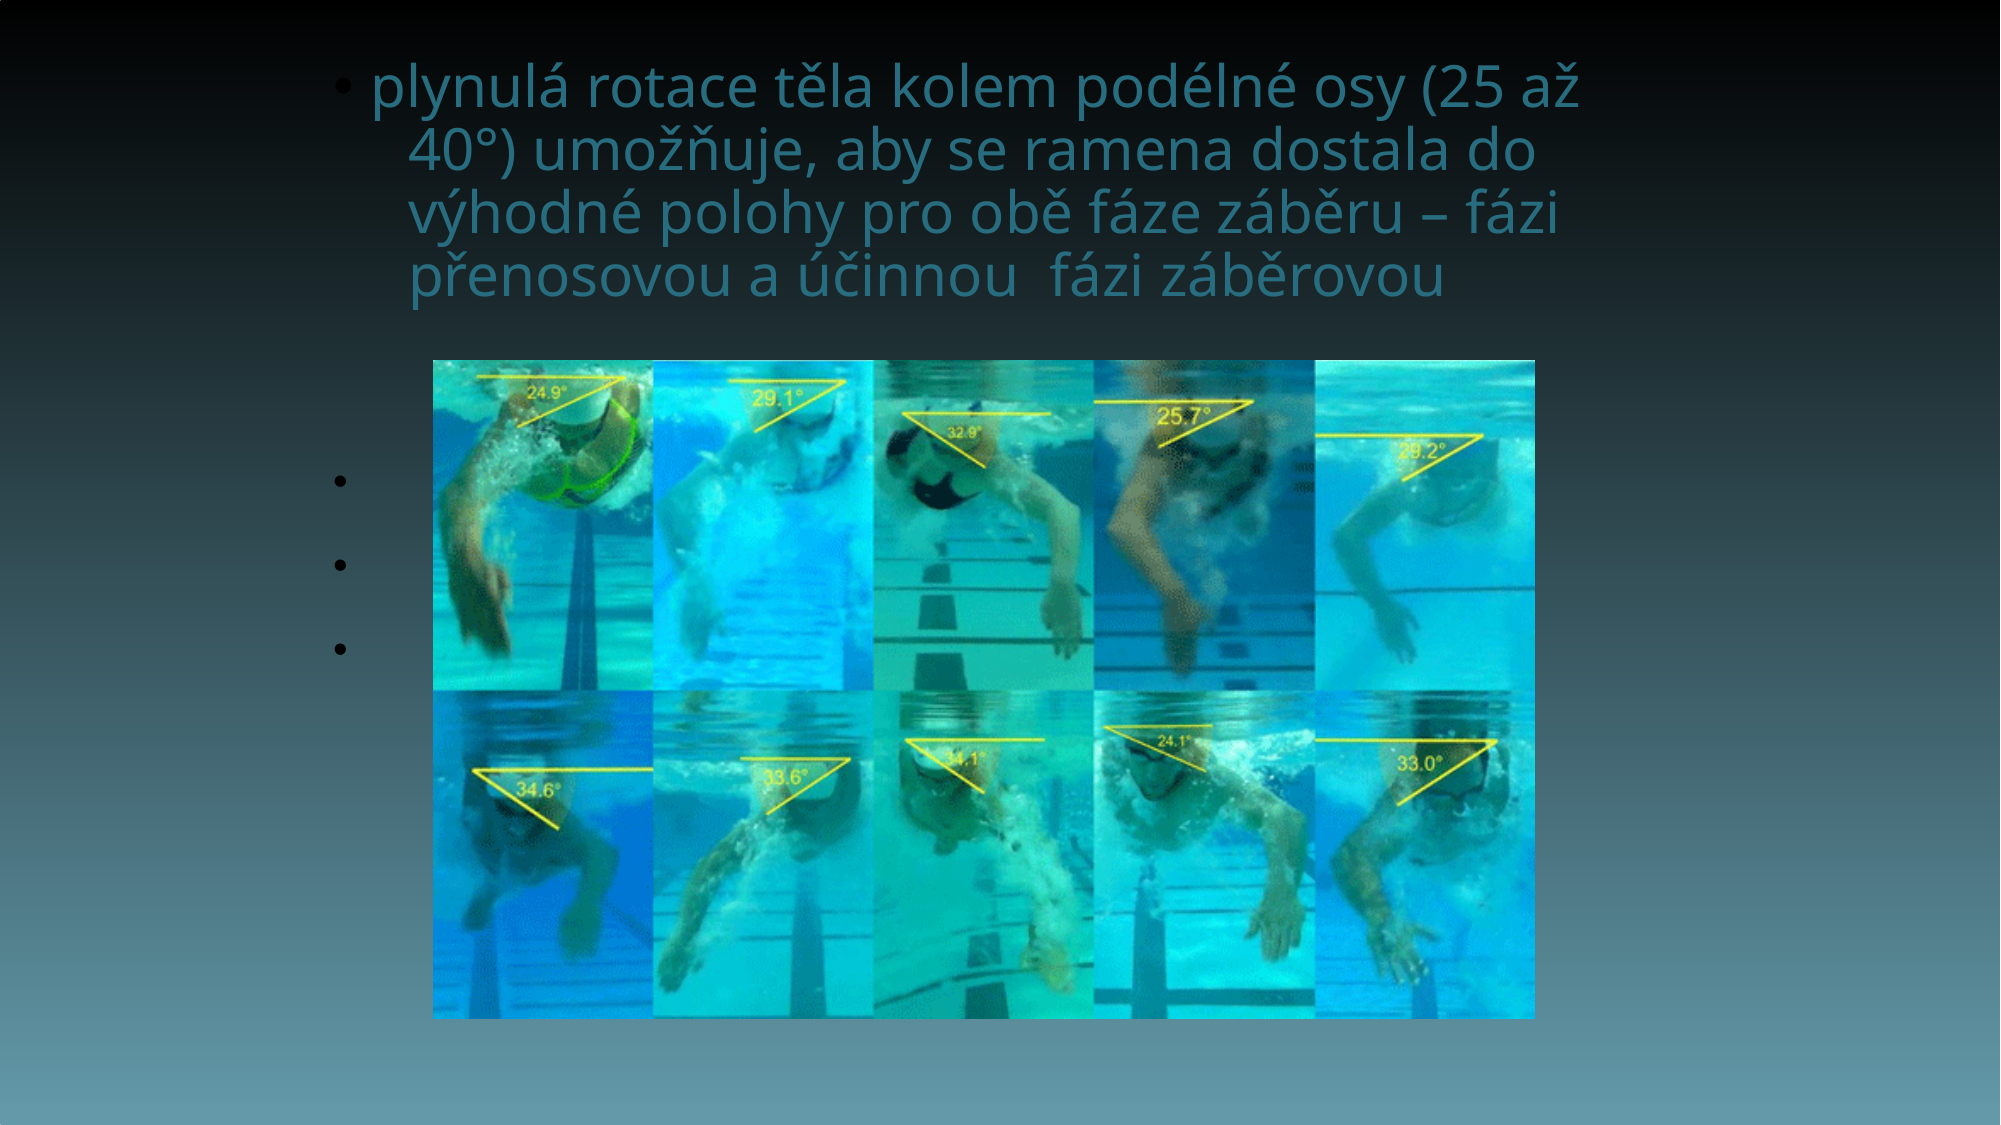

# plynulá rotace těla kolem podélné osy (25 až 40°) umožňuje, aby se ramena dostala do výhodné polohy pro obě fáze záběru – fázi přenosovou a účinnou fázi záběrovou